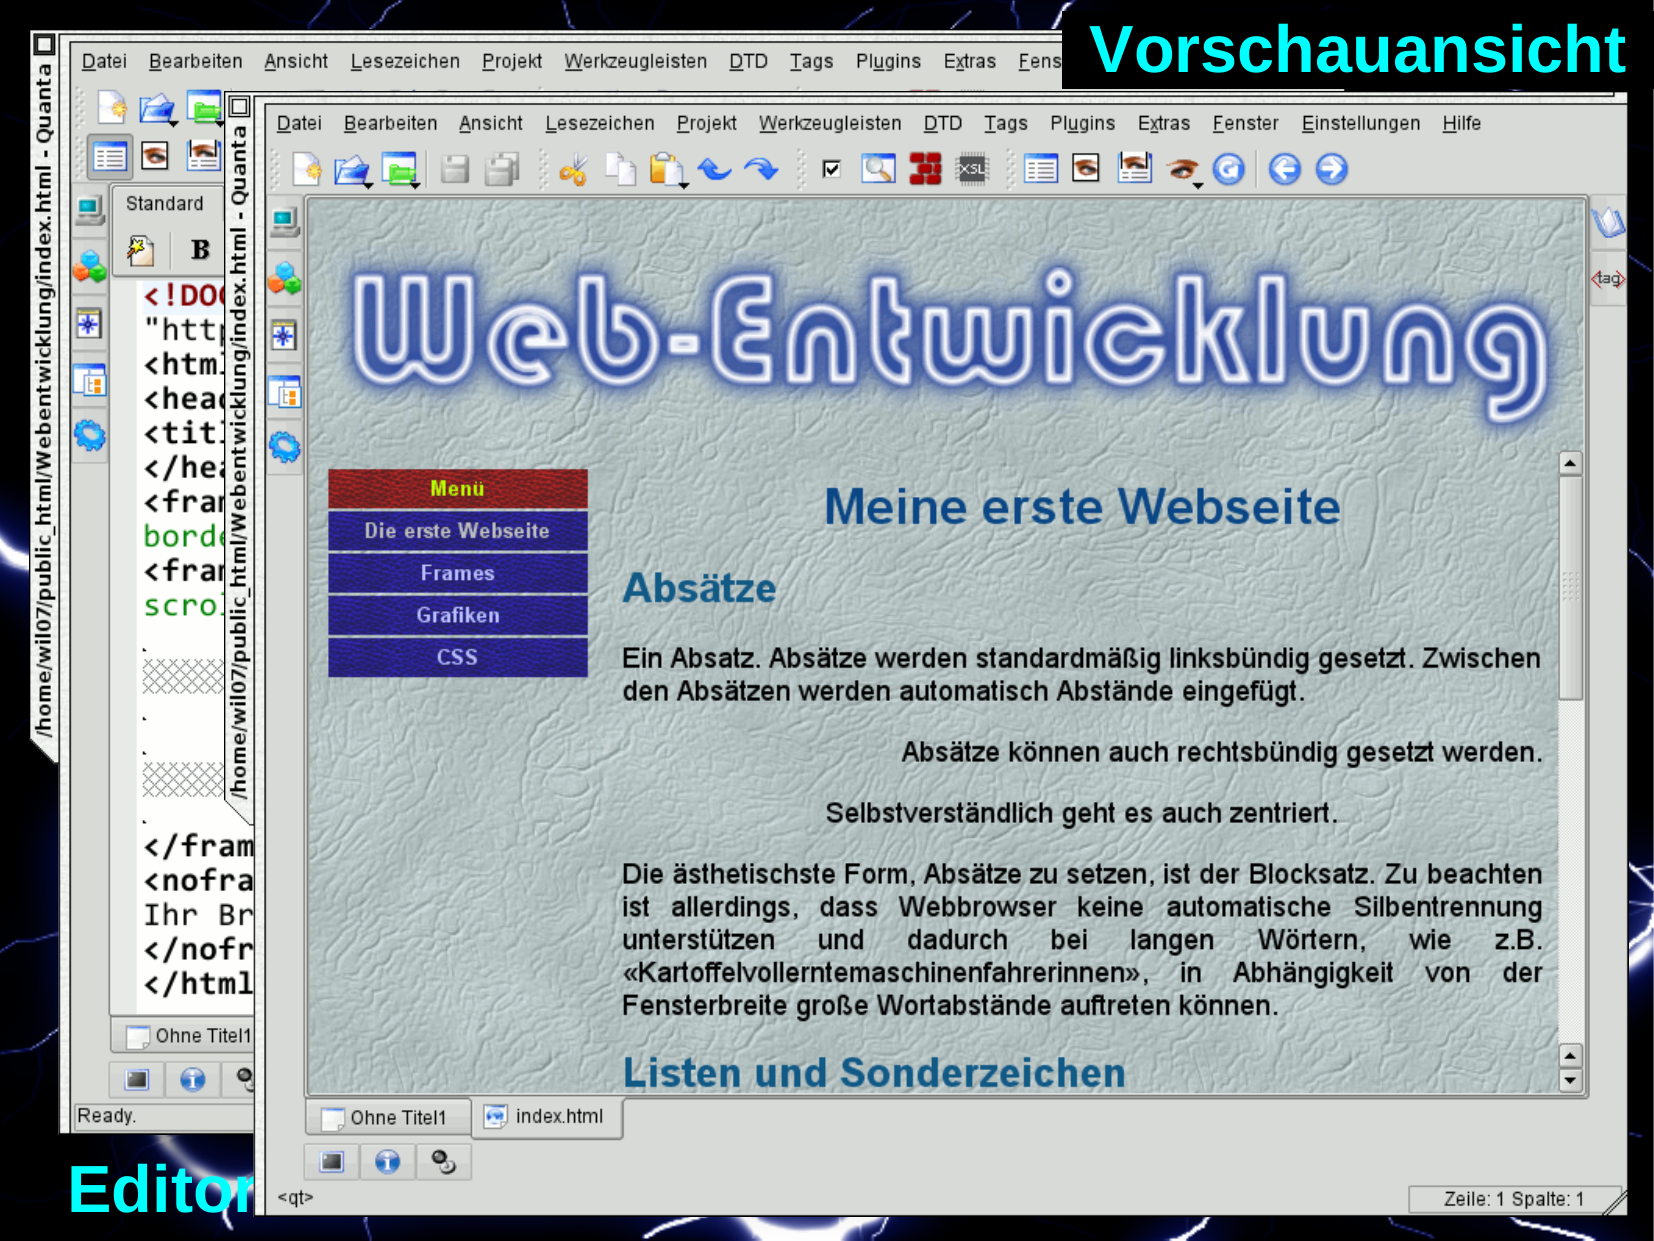

Vorschauansicht
# – Welche Software? –
Quanta Plus (http://quanta.kdewebdev.org/) wurde für die Arbeitsoberfläche KDE geschrieben und läuft auf Linux und Unix-Systemen.
Quanta bietet komplexes Projektmanagement und unterstützt HTML, XHTML, XML, Java, PHP und JavaScript.
Eine Anleitung zur Benutzung findet man unter http://spielwiese.la-evento.com/quanta2/index.php.
Editoransicht